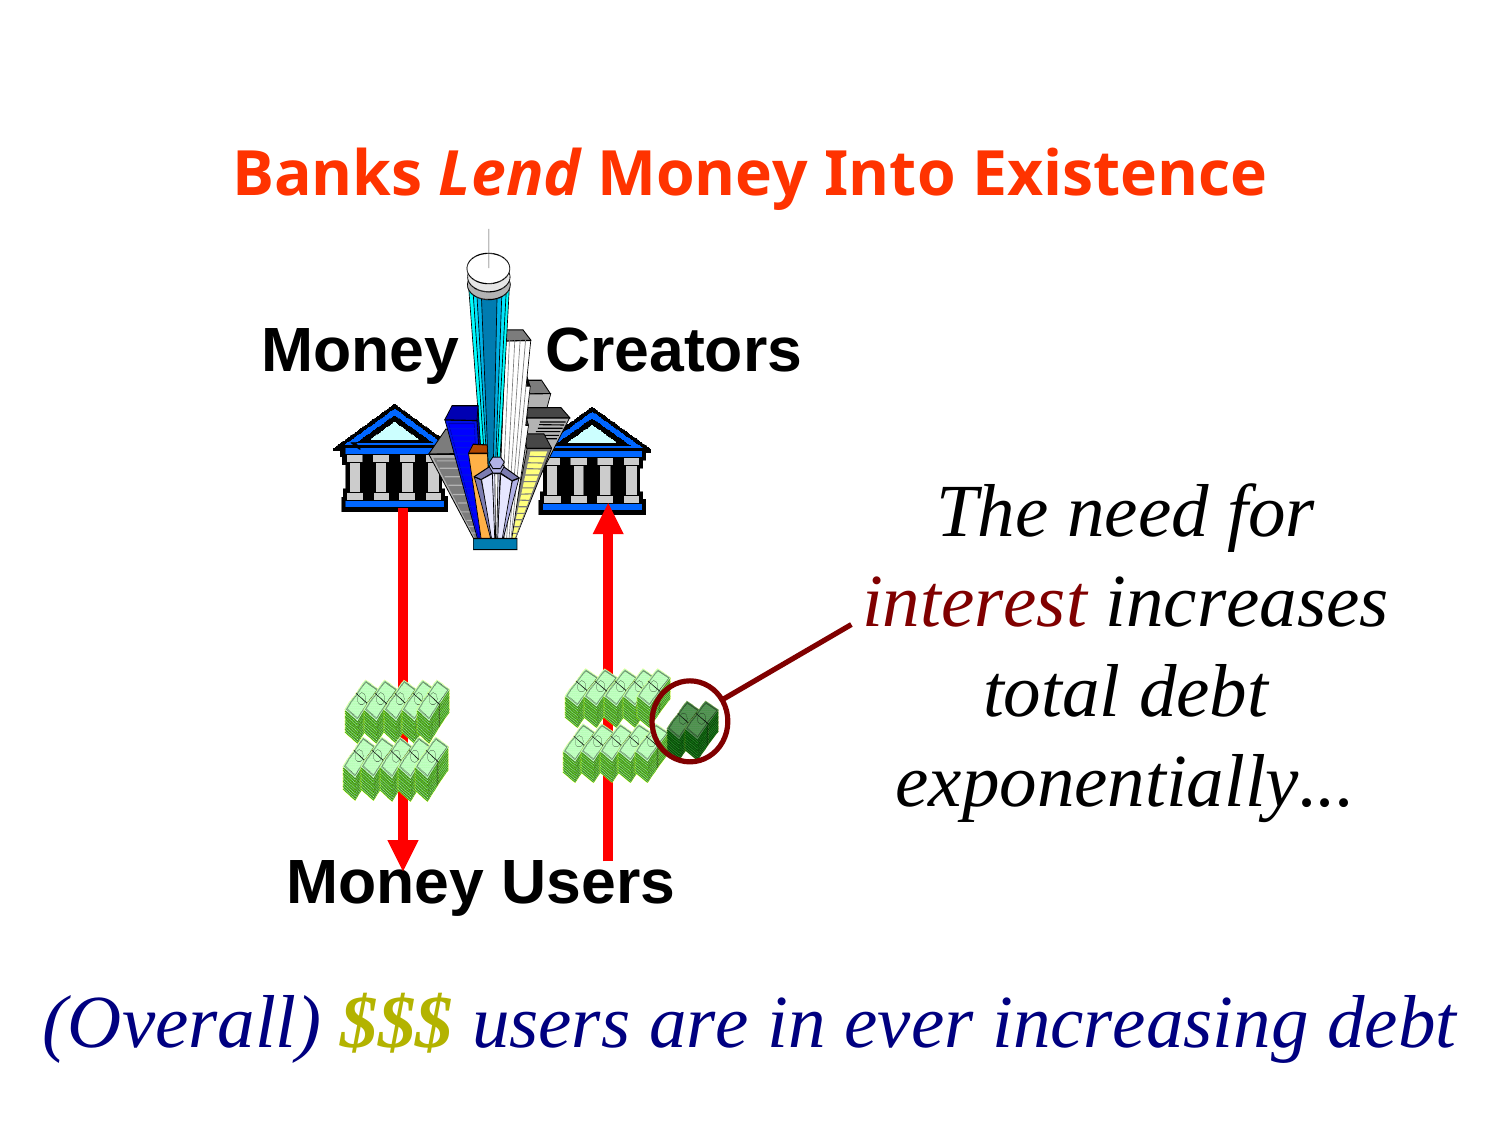

# Banks Lend Money Into Existence
 Money Creators
`
The need for interest increases total debt exponentially...
Money Users
(Overall) $$$ users are in ever increasing debt